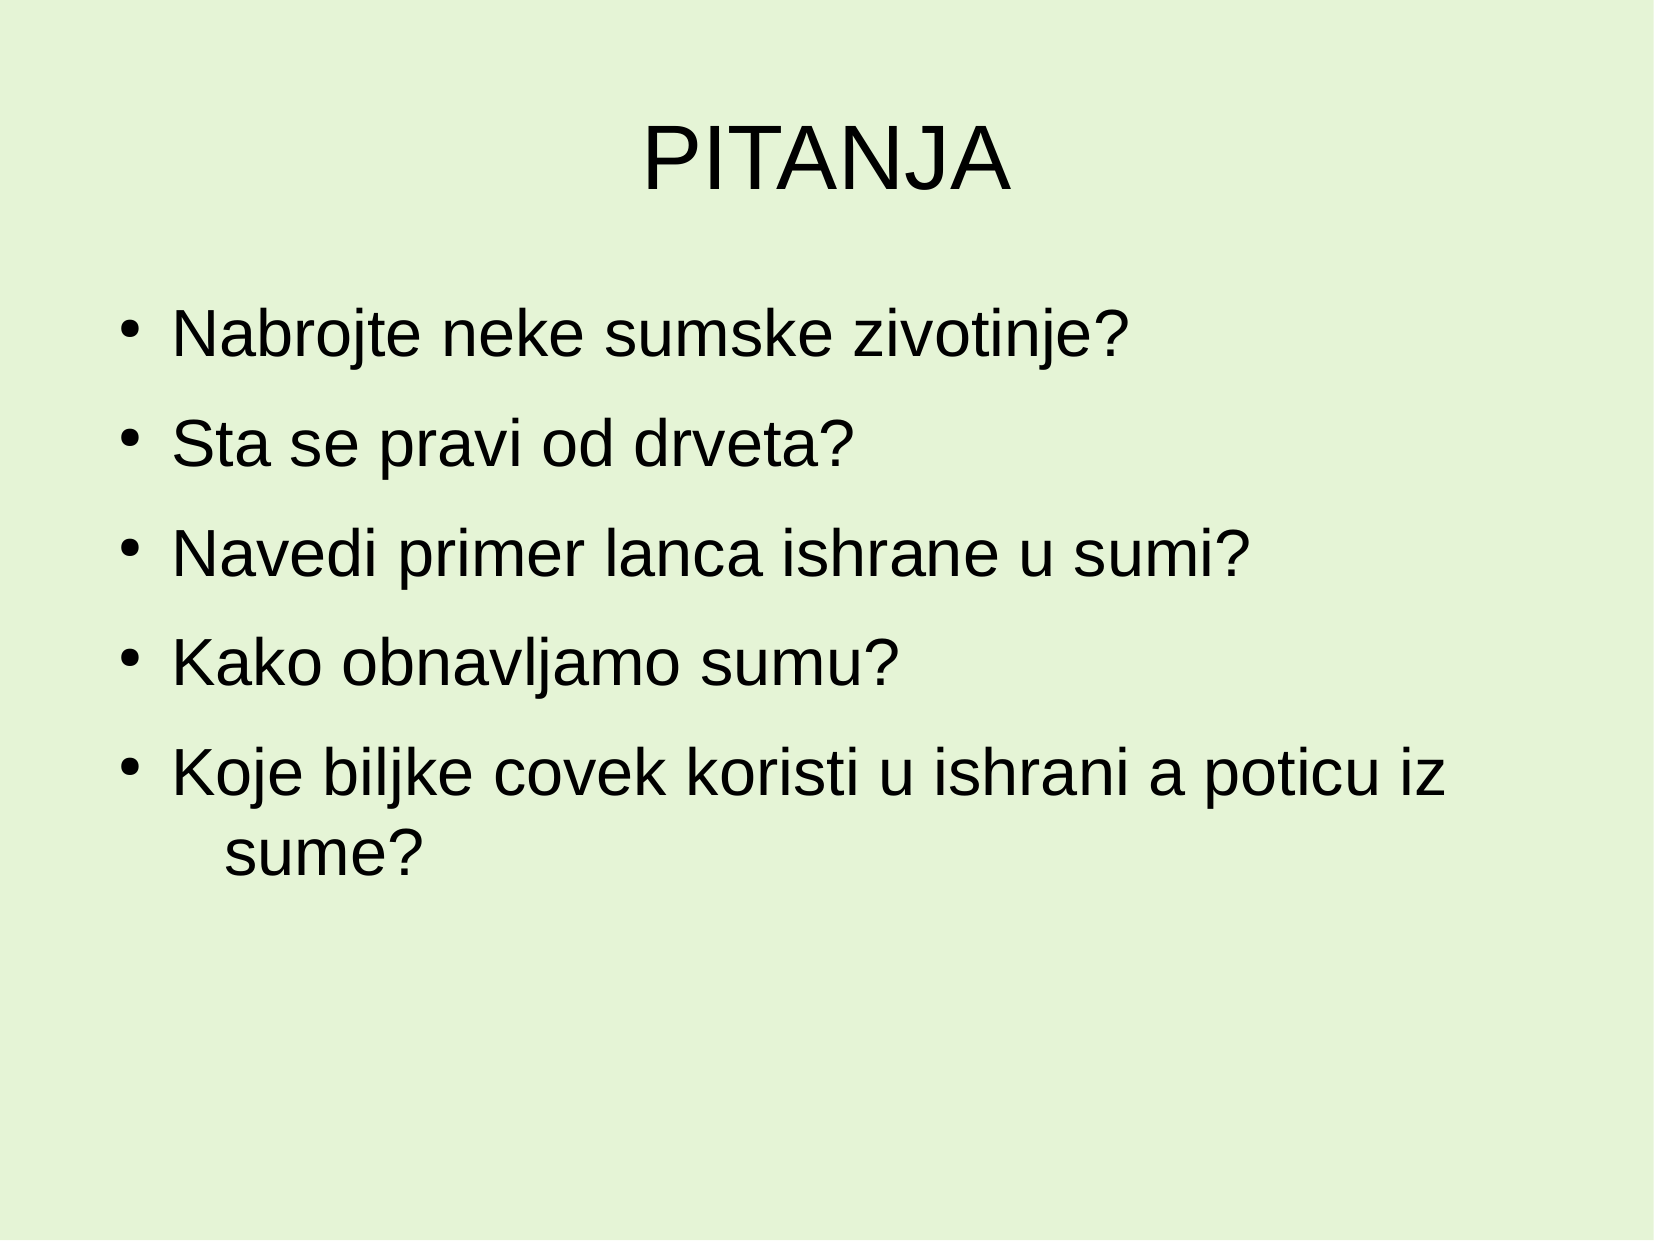

# PITANJA
Nabrojte neke sumske zivotinje?
Sta se pravi od drveta?
Navedi primer lanca ishrane u sumi?
Kako obnavljamo sumu?
Koje biljke covek koristi u ishrani a poticu iz sume?